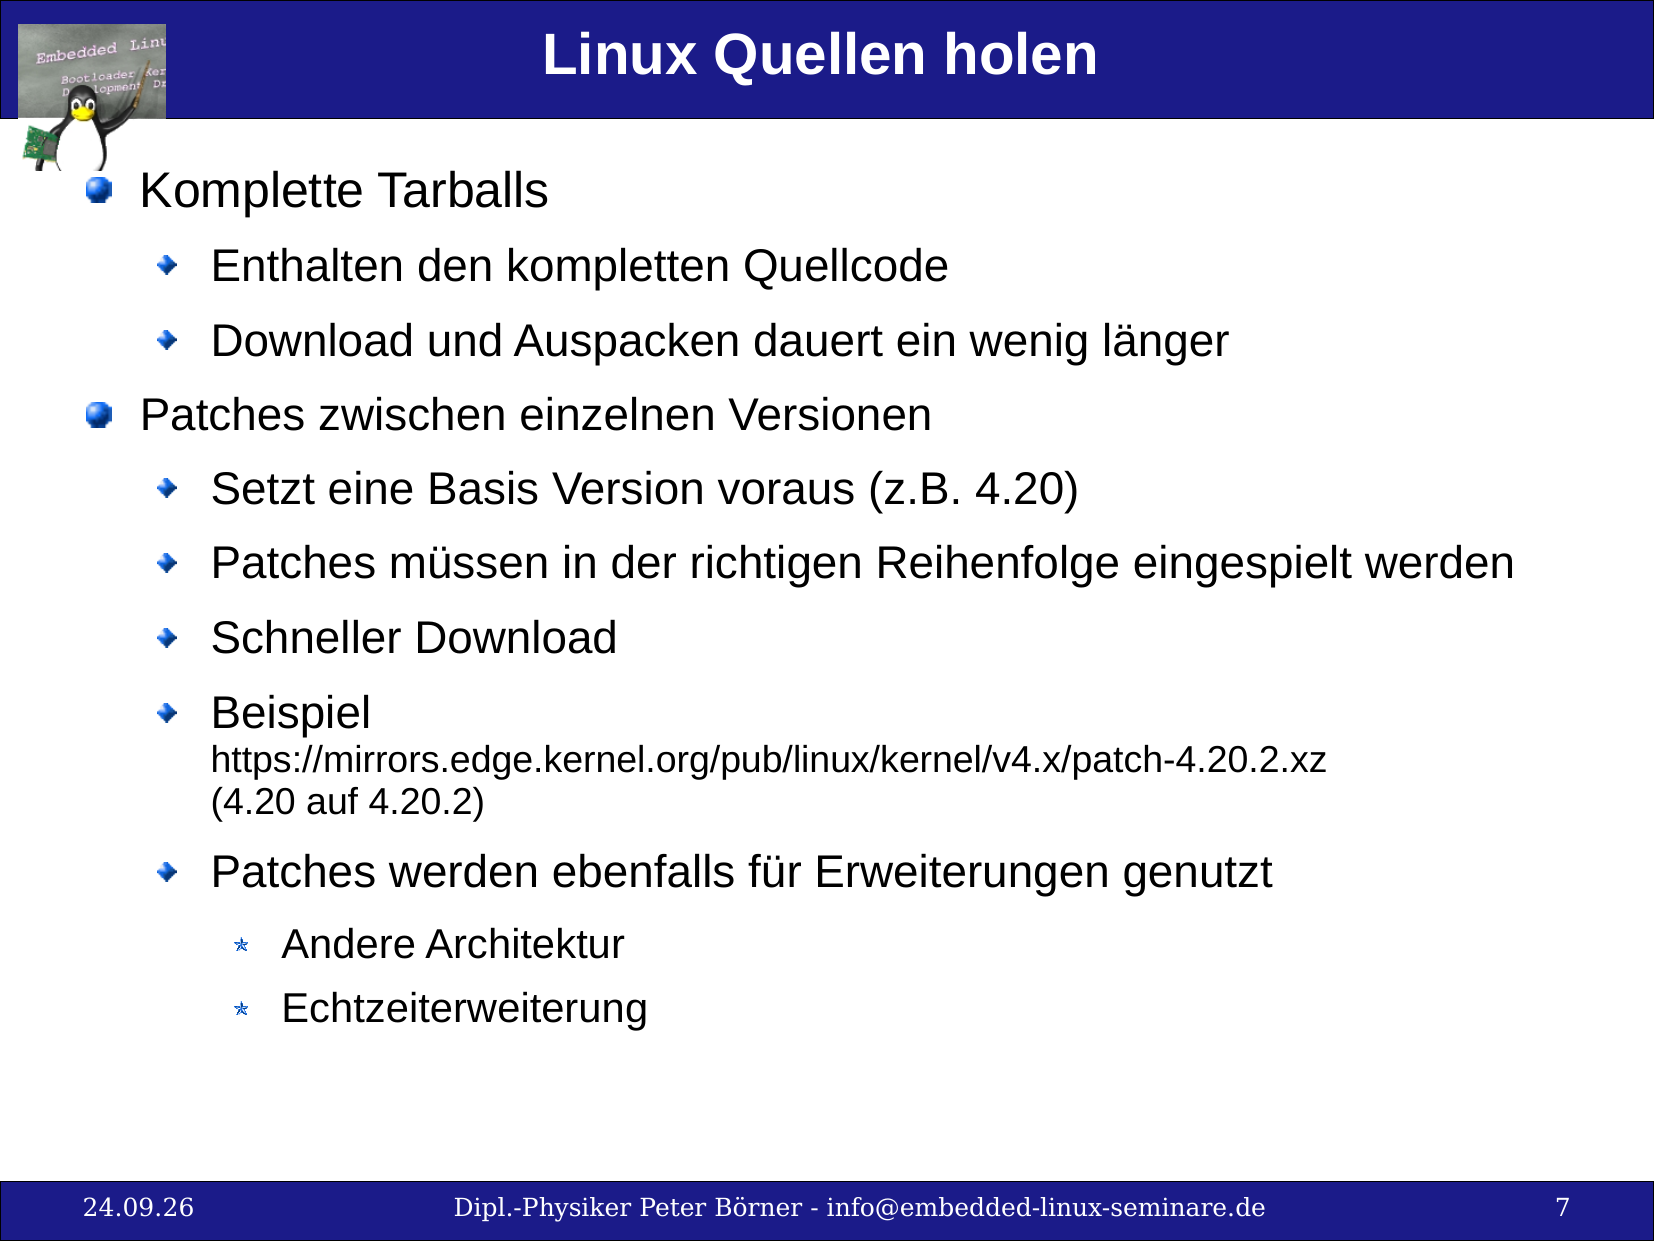

# Linux Quellen holen
Komplette Tarballs
Enthalten den kompletten Quellcode
Download und Auspacken dauert ein wenig länger
Patches zwischen einzelnen Versionen
Setzt eine Basis Version voraus (z.B. 4.20)
Patches müssen in der richtigen Reihenfolge eingespielt werden
Schneller Download
Beispiel
https://mirrors.edge.kernel.org/pub/linux/kernel/v4.x/patch-4.20.2.xz
(4.20 auf 4.20.2)
Patches werden ebenfalls für Erweiterungen genutzt
Andere Architektur
Echtzeiterweiterung
 Dipl.-Physiker Peter Börner - info@embedded-linux-seminare.de
7